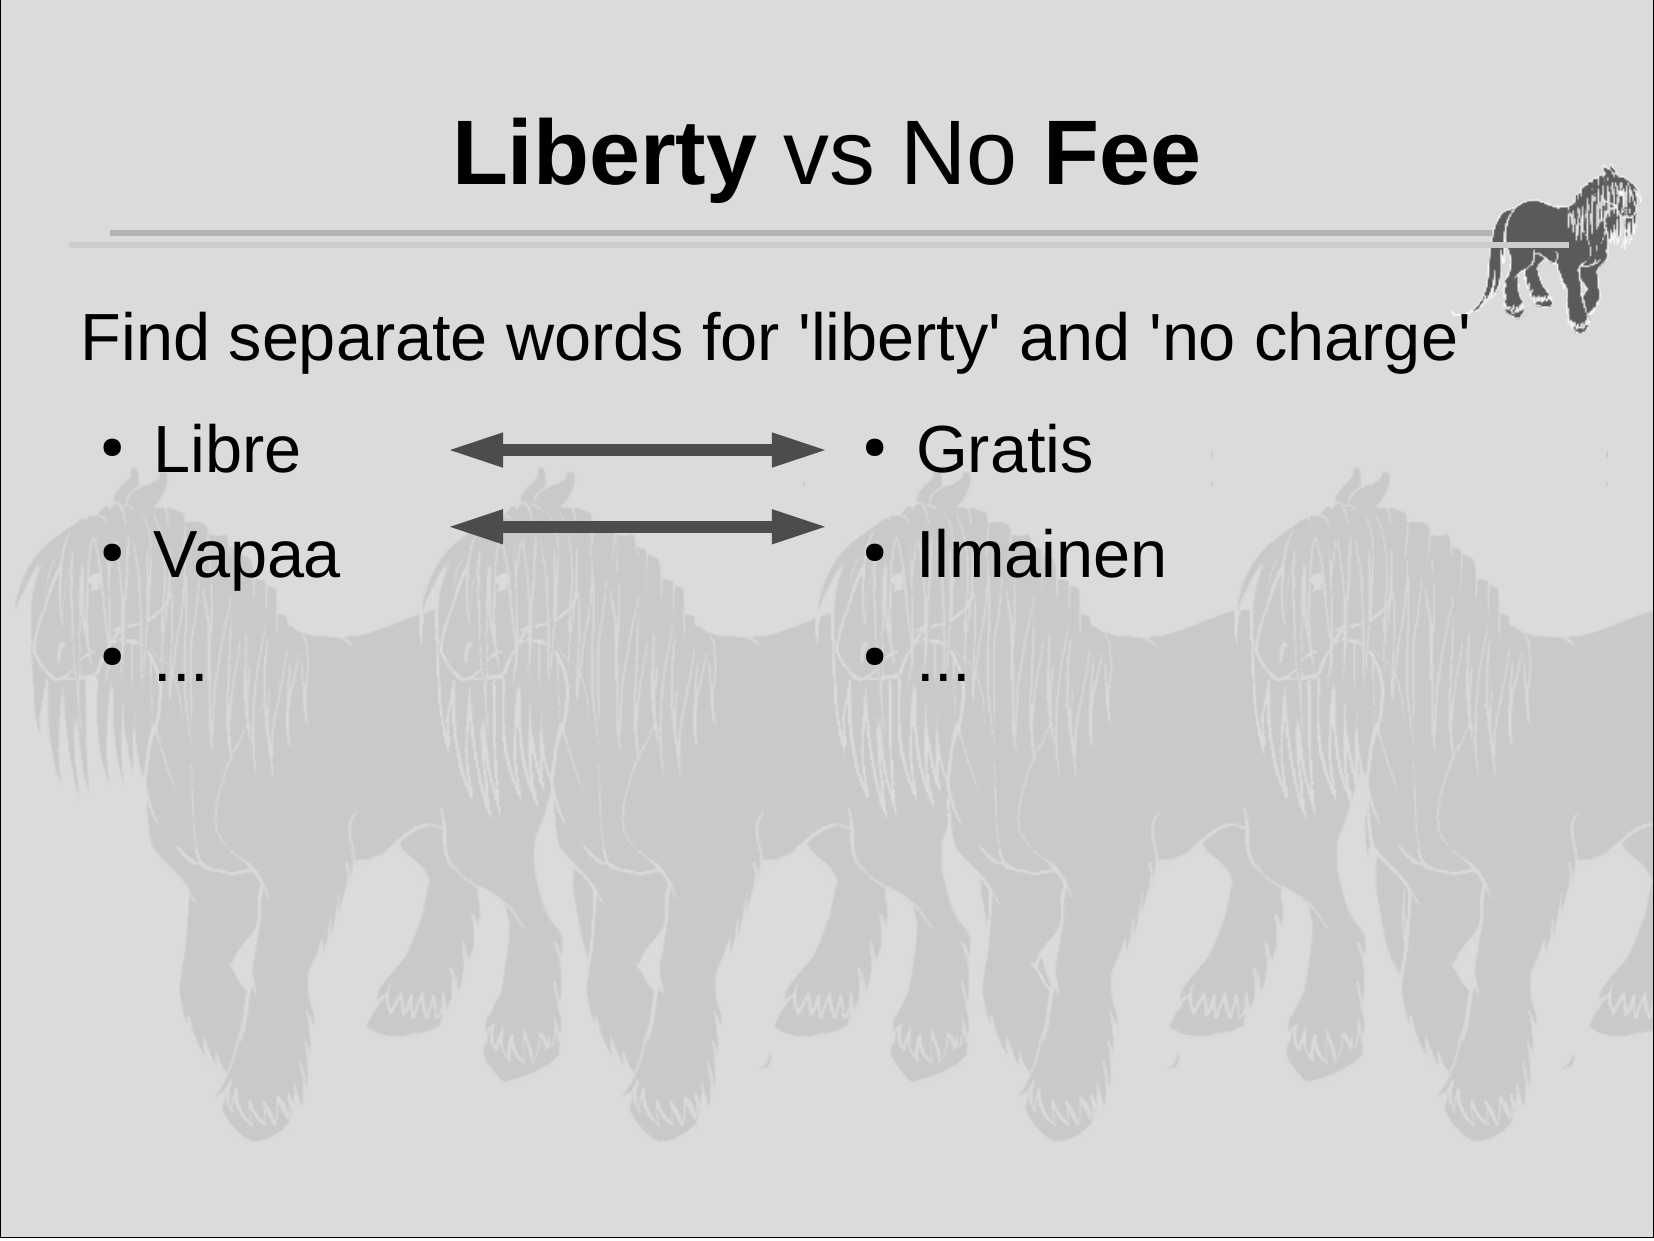

# Liberty vs No Fee
Find separate words for 'liberty' and 'no charge'
Libre
Vapaa
...
Gratis
Ilmainen
...